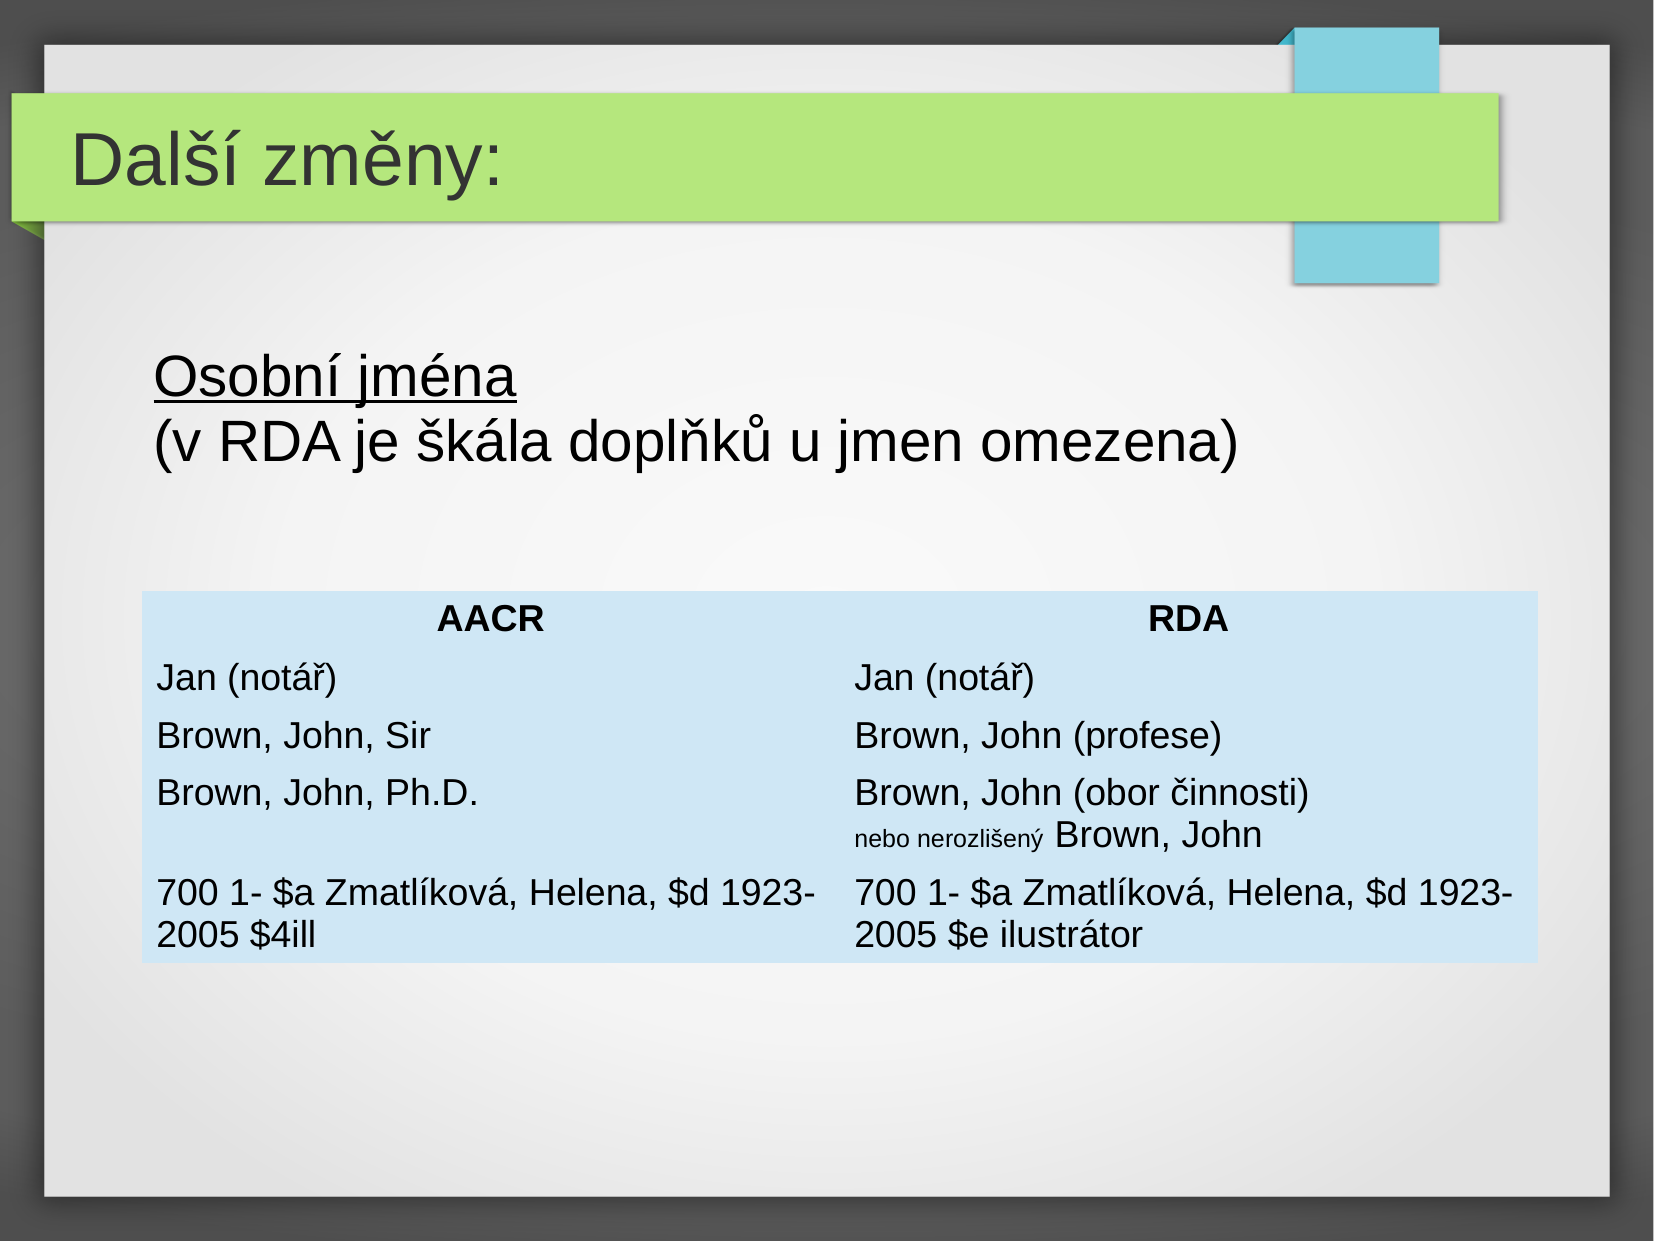

# Další změny:
Osobní jména
(v RDA je škála doplňků u jmen omezena)
| AACR | RDA |
| --- | --- |
| Jan (notář) | Jan (notář) |
| Brown, John, Sir | Brown, John (profese) |
| Brown, John, Ph.D. | Brown, John (obor činnosti) nebo nerozlišený Brown, John |
| 700 1- $a Zmatlíková, Helena, $d 1923-2005 $4ill | 700 1- $a Zmatlíková, Helena, $d 1923-2005 $e ilustrátor |